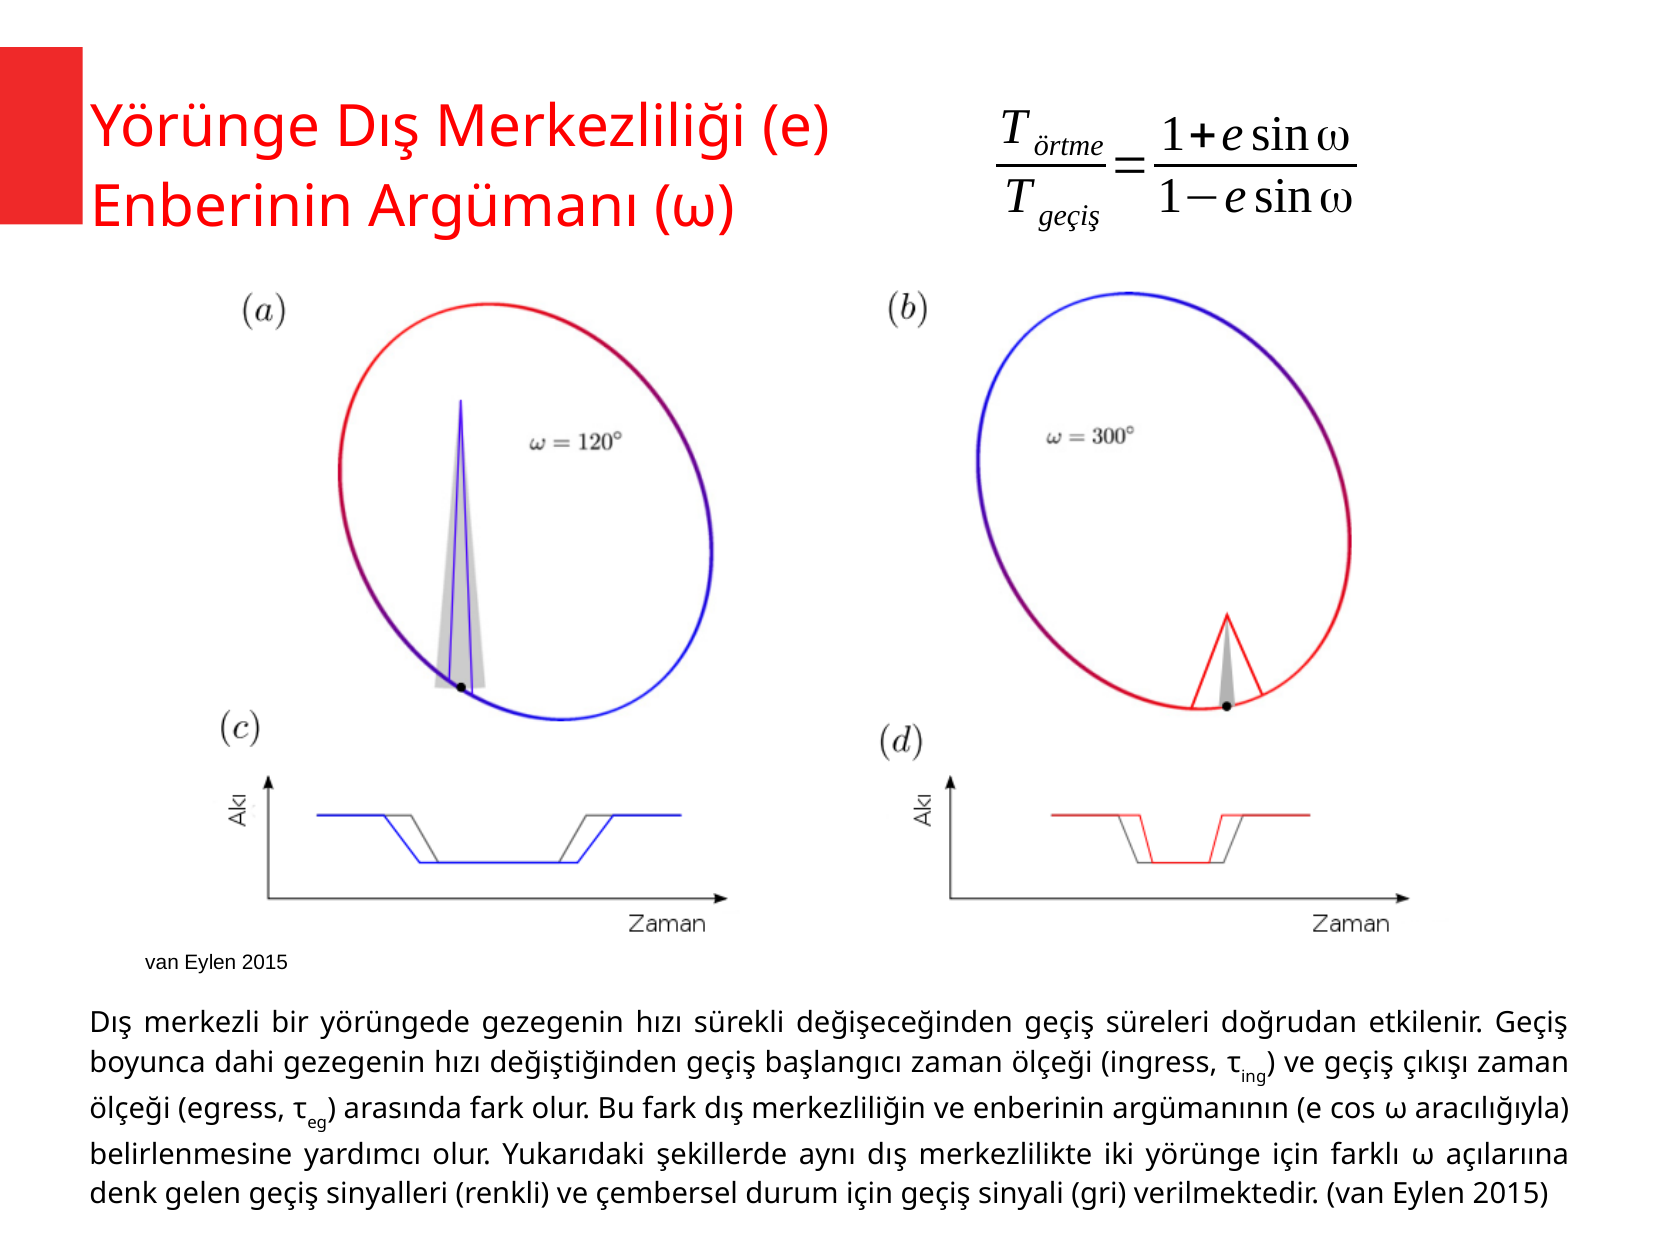

# Yörünge Dış Merkezliliği (e) Enberinin Argümanı (ω)
van Eylen 2015
Dış merkezli bir yörüngede gezegenin hızı sürekli değişeceğinden geçiş süreleri doğrudan etkilenir. Geçiş boyunca dahi gezegenin hızı değiştiğinden geçiş başlangıcı zaman ölçeği (ingress, τing) ve geçiş çıkışı zaman ölçeği (egress, τeg) arasında fark olur. Bu fark dış merkezliliğin ve enberinin argümanının (e cos ω aracılığıyla) belirlenmesine yardımcı olur. Yukarıdaki şekillerde aynı dış merkezlilikte iki yörünge için farklı ω açılarıına denk gelen geçiş sinyalleri (renkli) ve çembersel durum için geçiş sinyali (gri) verilmektedir. (van Eylen 2015)